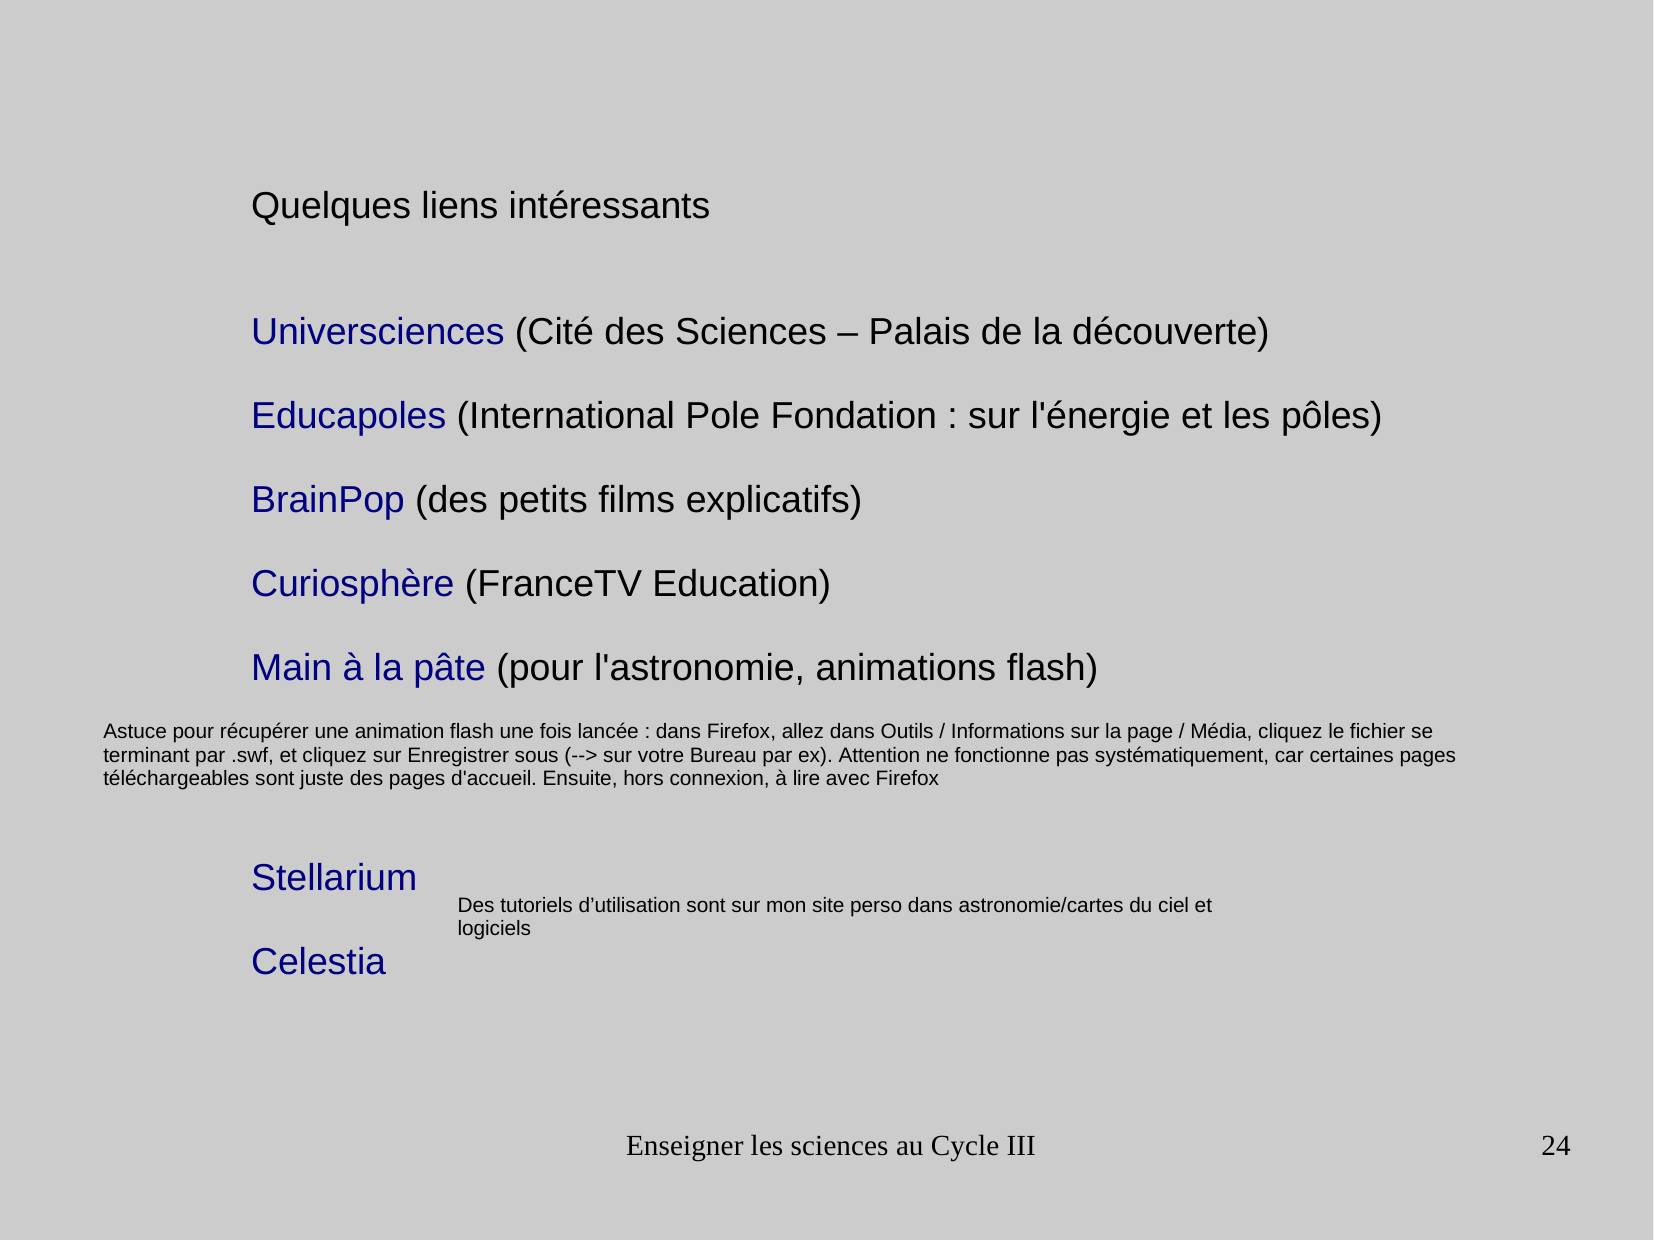

Quelques liens intéressants
Universciences (Cité des Sciences – Palais de la découverte)
Educapoles (International Pole Fondation : sur l'énergie et les pôles)
BrainPop (des petits films explicatifs)
Curiosphère (FranceTV Education)
Main à la pâte (pour l'astronomie, animations flash)
Stellarium
Celestia
Astuce pour récupérer une animation flash une fois lancée : dans Firefox, allez dans Outils / Informations sur la page / Média, cliquez le fichier se terminant par .swf, et cliquez sur Enregistrer sous (--> sur votre Bureau par ex). Attention ne fonctionne pas systématiquement, car certaines pages téléchargeables sont juste des pages d'accueil. Ensuite, hors connexion, à lire avec Firefox
Des tutoriels d’utilisation sont sur mon site perso dans astronomie/cartes du ciel et logiciels
 Enseigner les sciences au Cycle III
24